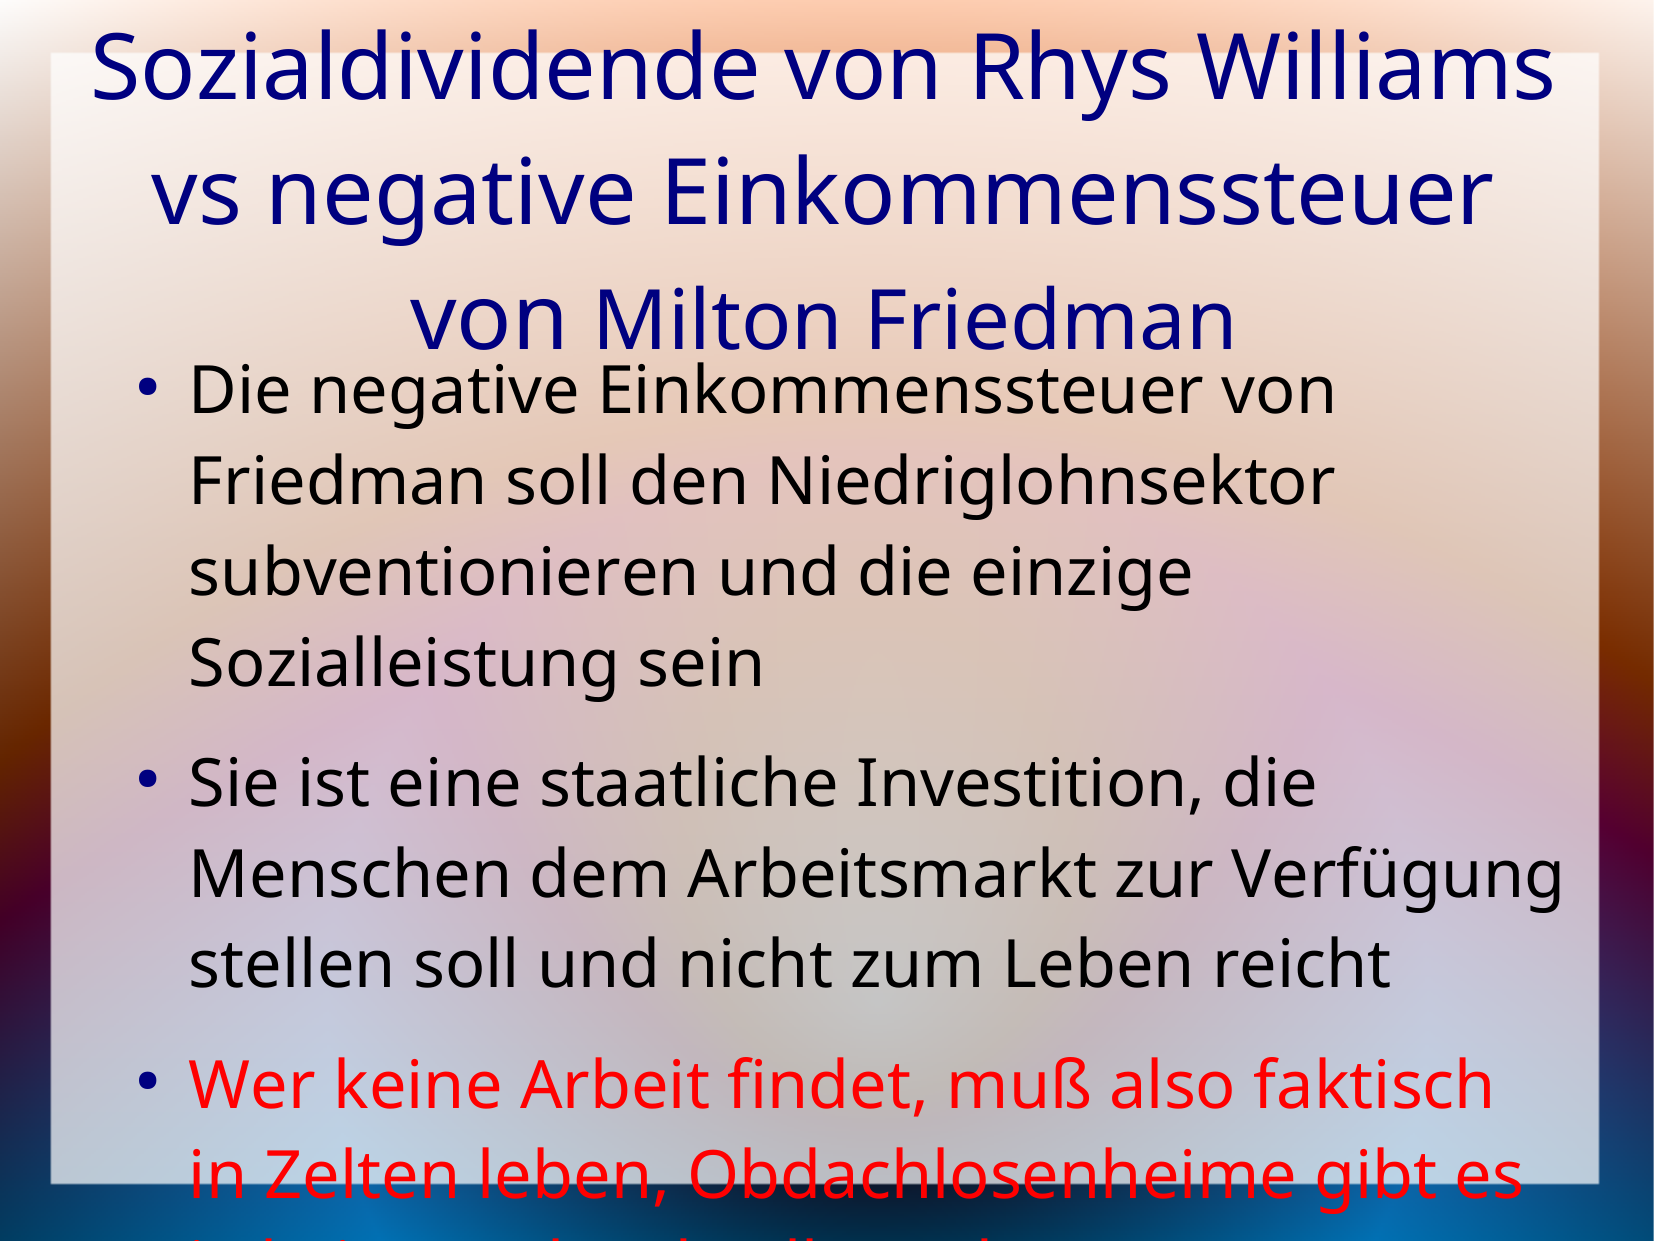

# Sozialdividende von Rhys Williams vs negative Einkommenssteuer von Milton Friedman
Die negative Einkommenssteuer von Friedman soll den Niedriglohnsektor subventionieren und die einzige Sozialleistung sein
Sie ist eine staatliche Investition, die Menschen dem Arbeitsmarkt zur Verfügung stellen soll und nicht zum Leben reicht
Wer keine Arbeit findet, muß also faktisch in Zelten leben, Obdachlosenheime gibt es ja keine mehr, da alle anderen Sozialleistungen gestrichen sind.